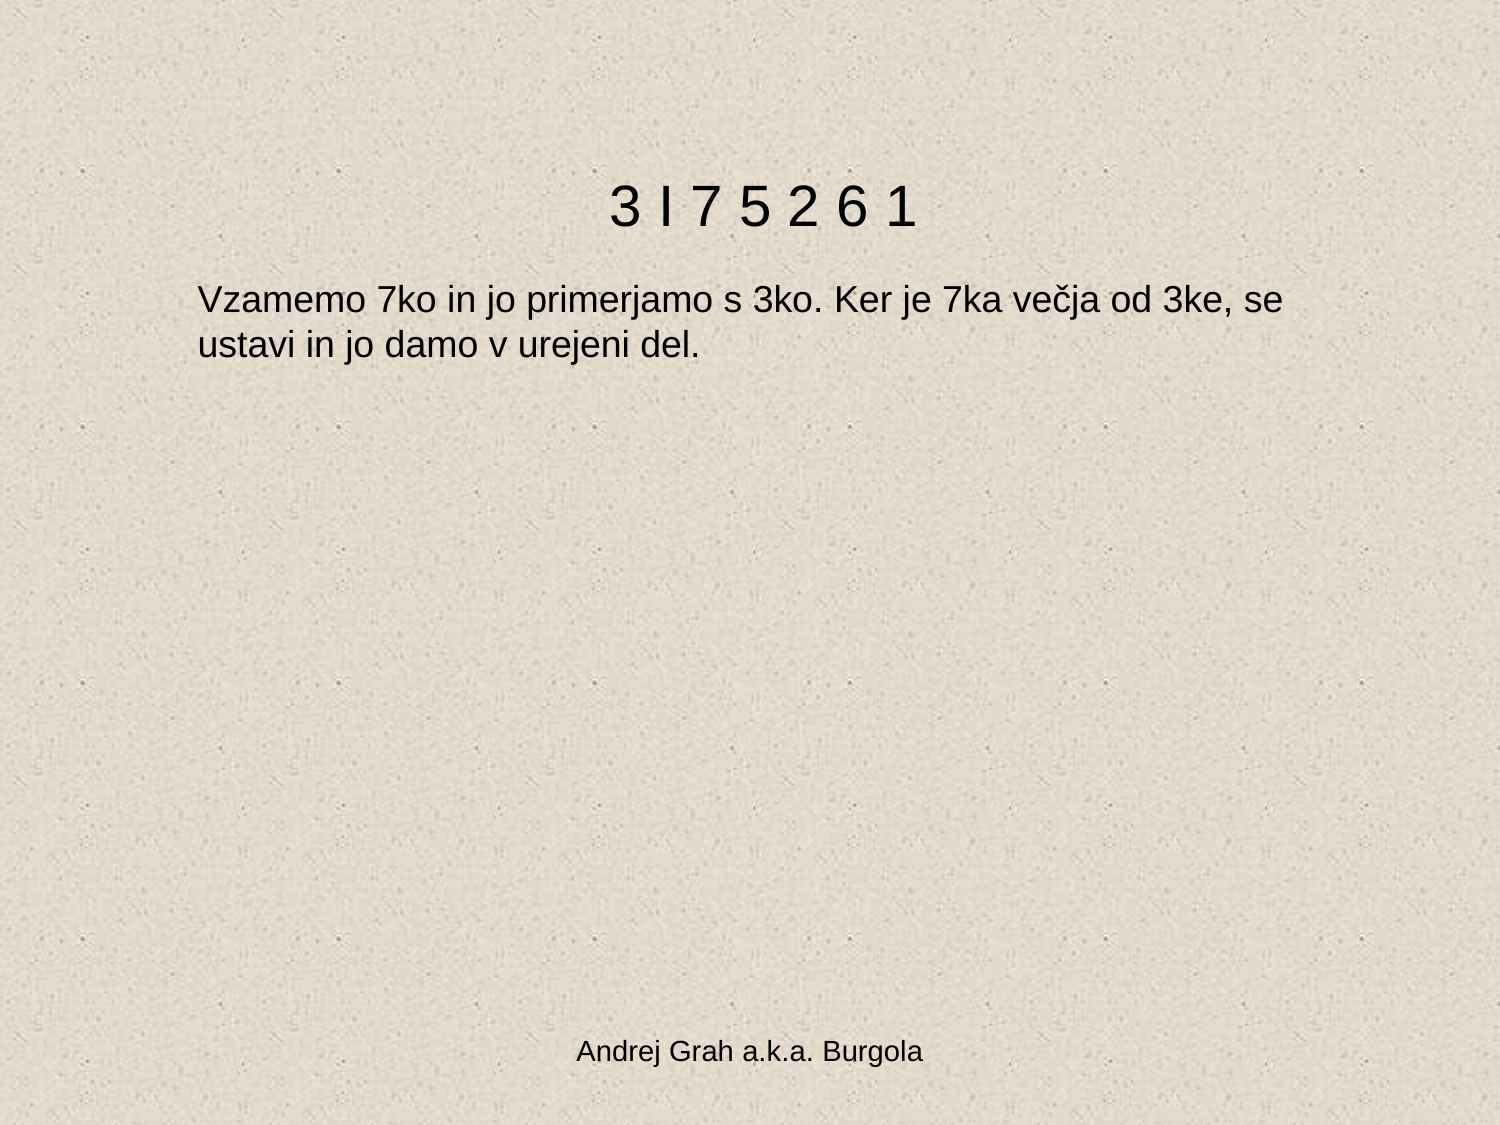

3 I 7 5 2 6 1
Vzamemo 7ko in jo primerjamo s 3ko. Ker je 7ka večja od 3ke, se ustavi in jo damo v urejeni del.
Andrej Grah a.k.a. Burgola